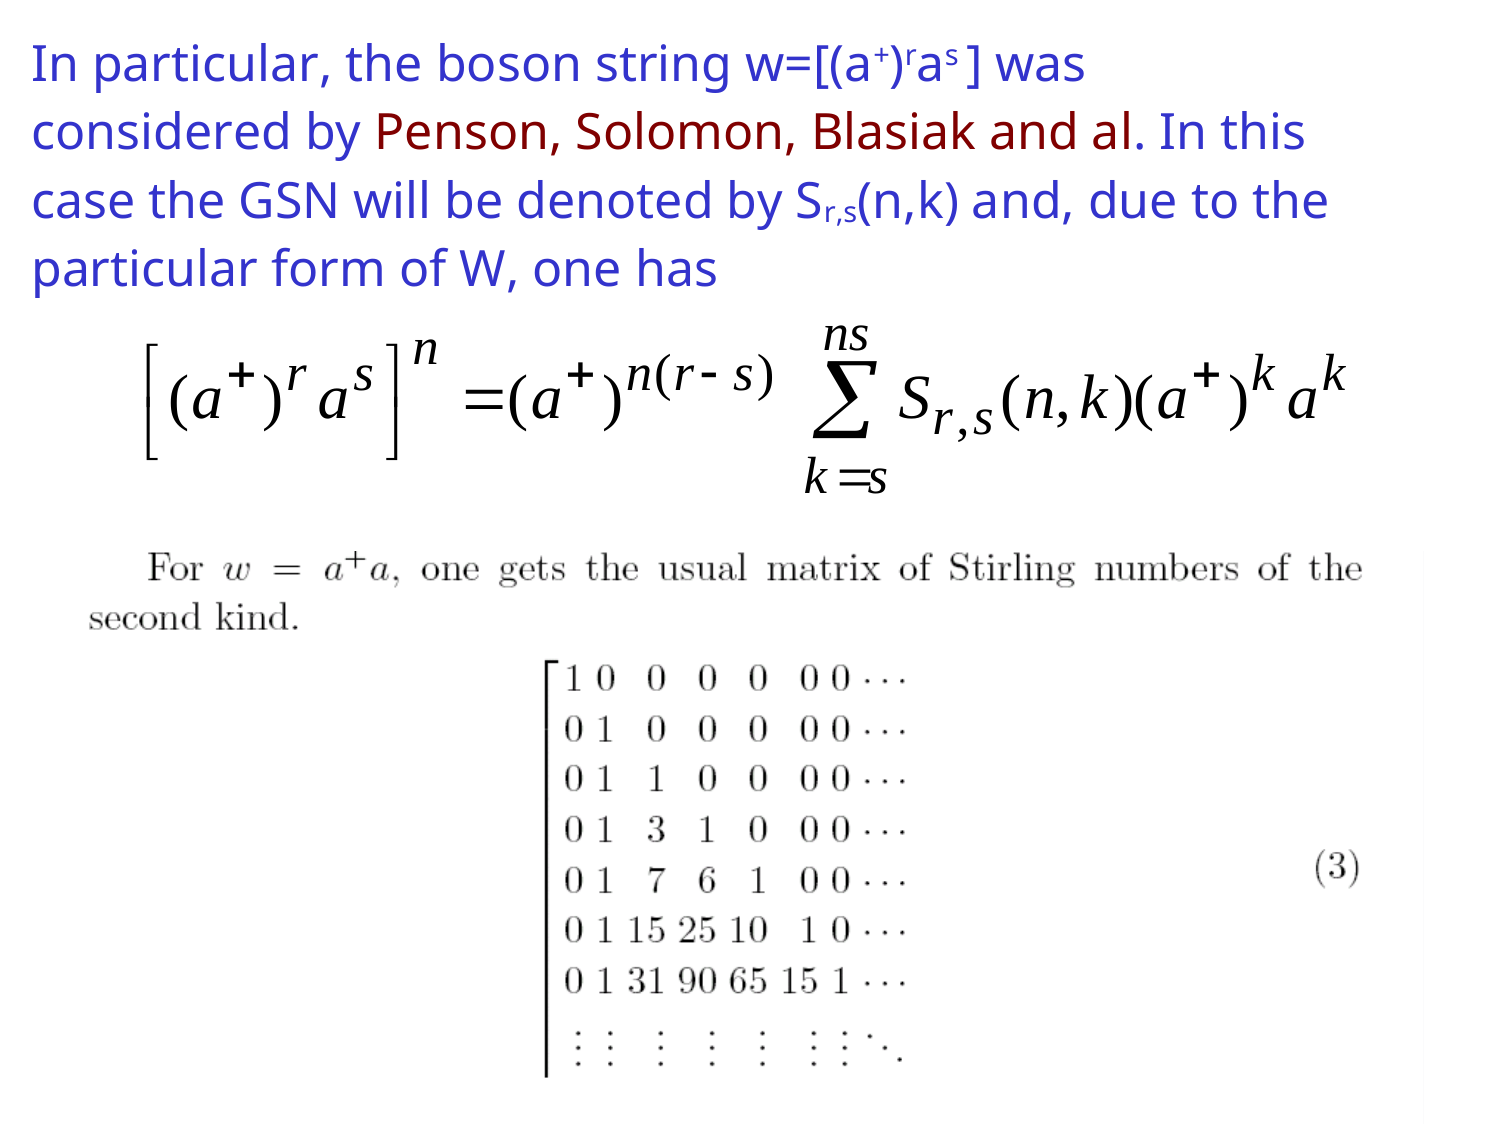

In particular, the boson string w=[(a+)ras ] was
considered by Penson, Solomon, Blasiak and al. In this
case the GSN will be denoted by Sr,s(n,k) and, due to the
particular form of W, one has
9